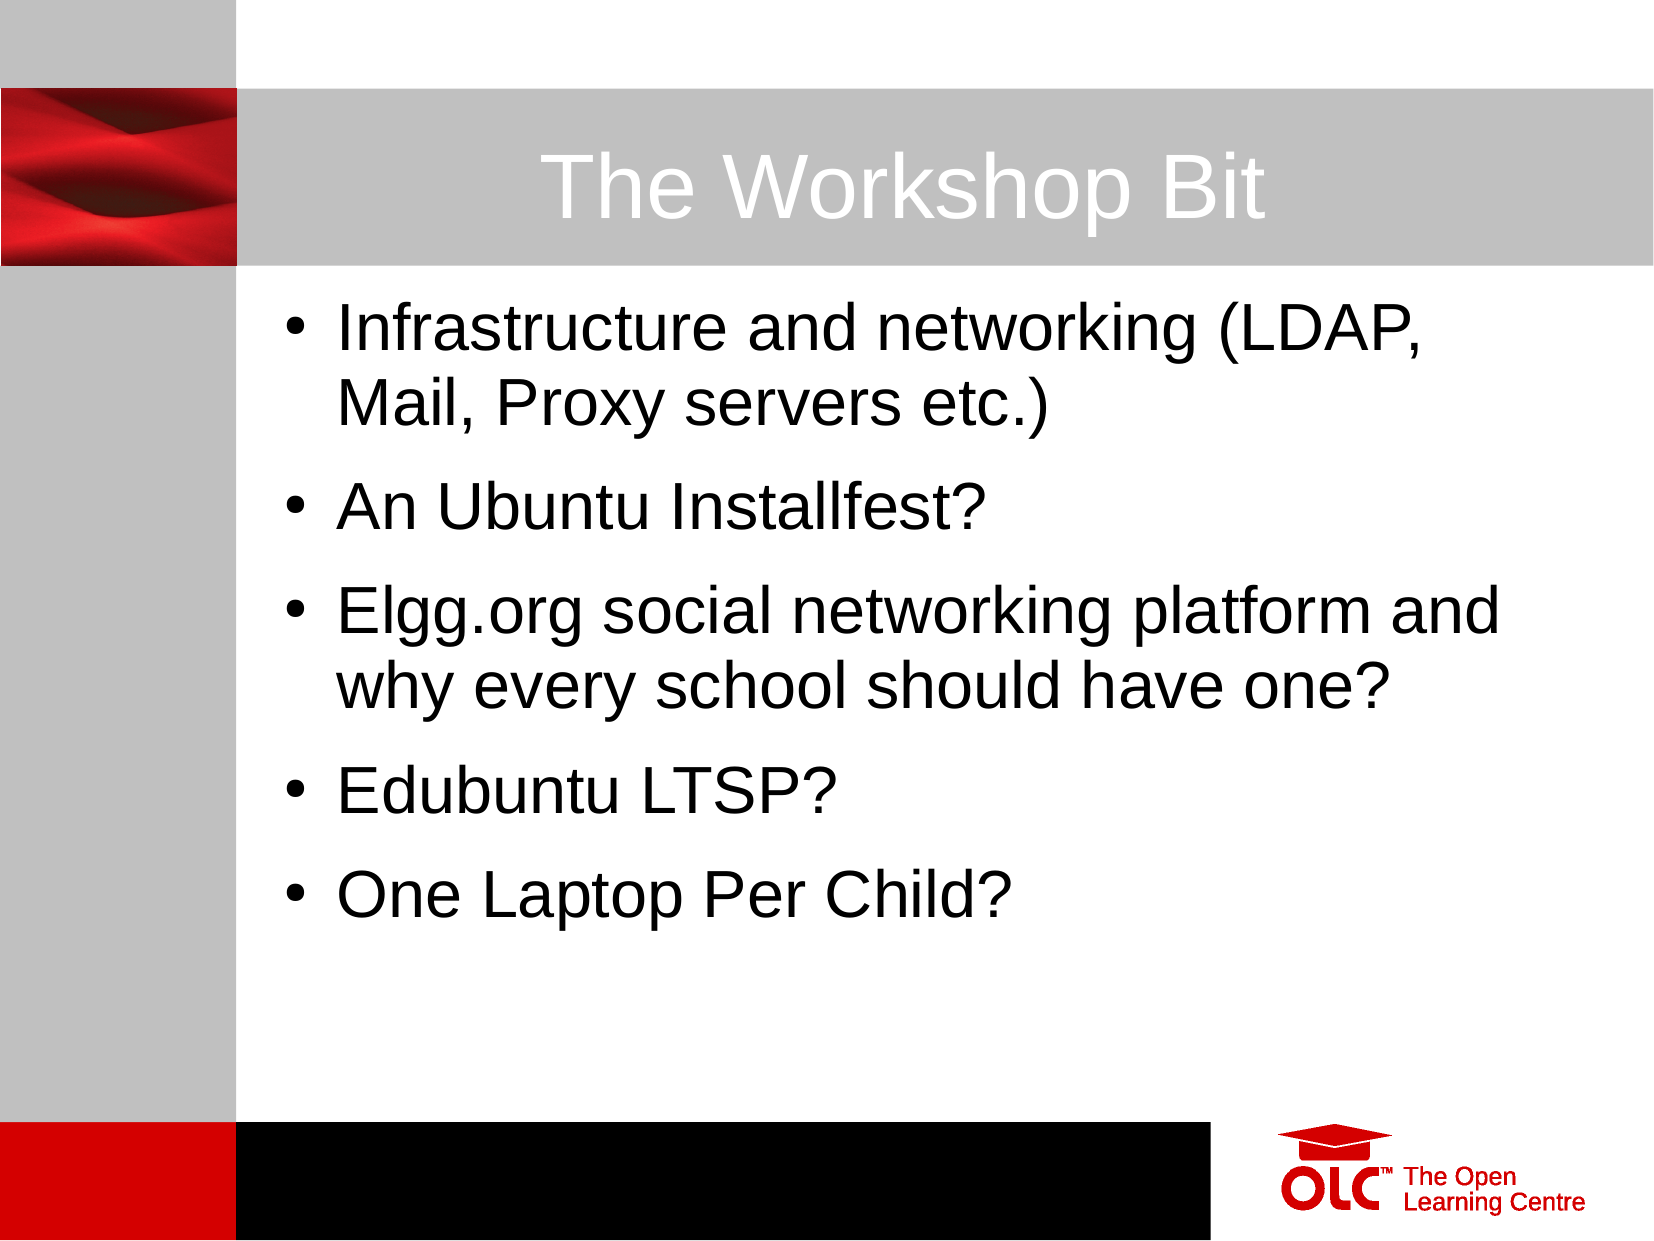

# The Workshop Bit
Infrastructure and networking (LDAP, Mail, Proxy servers etc.)
An Ubuntu Installfest?
Elgg.org social networking platform and why every school should have one?
Edubuntu LTSP?
One Laptop Per Child?